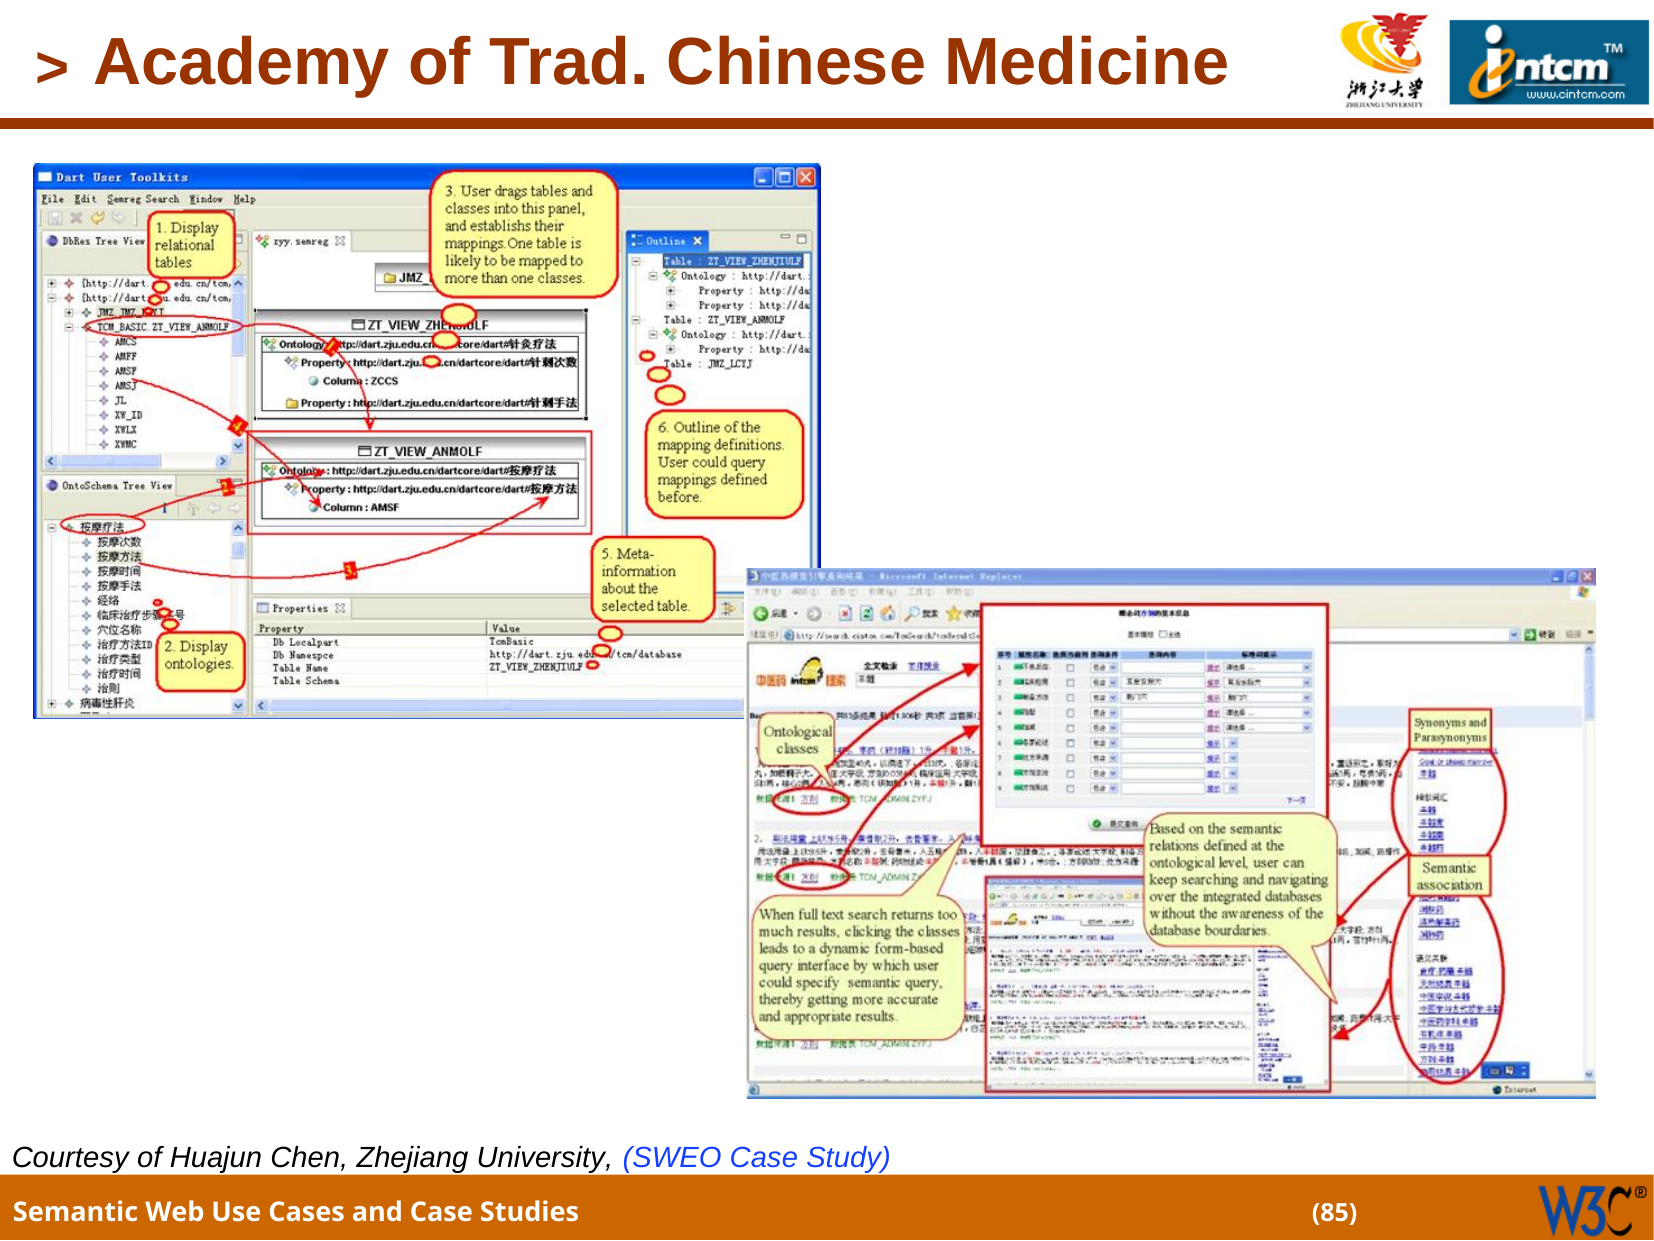

# Academy of Trad. Chinese Medicine
Courtesy of Huajun Chen, Zhejiang University, (SWEO Case Study)